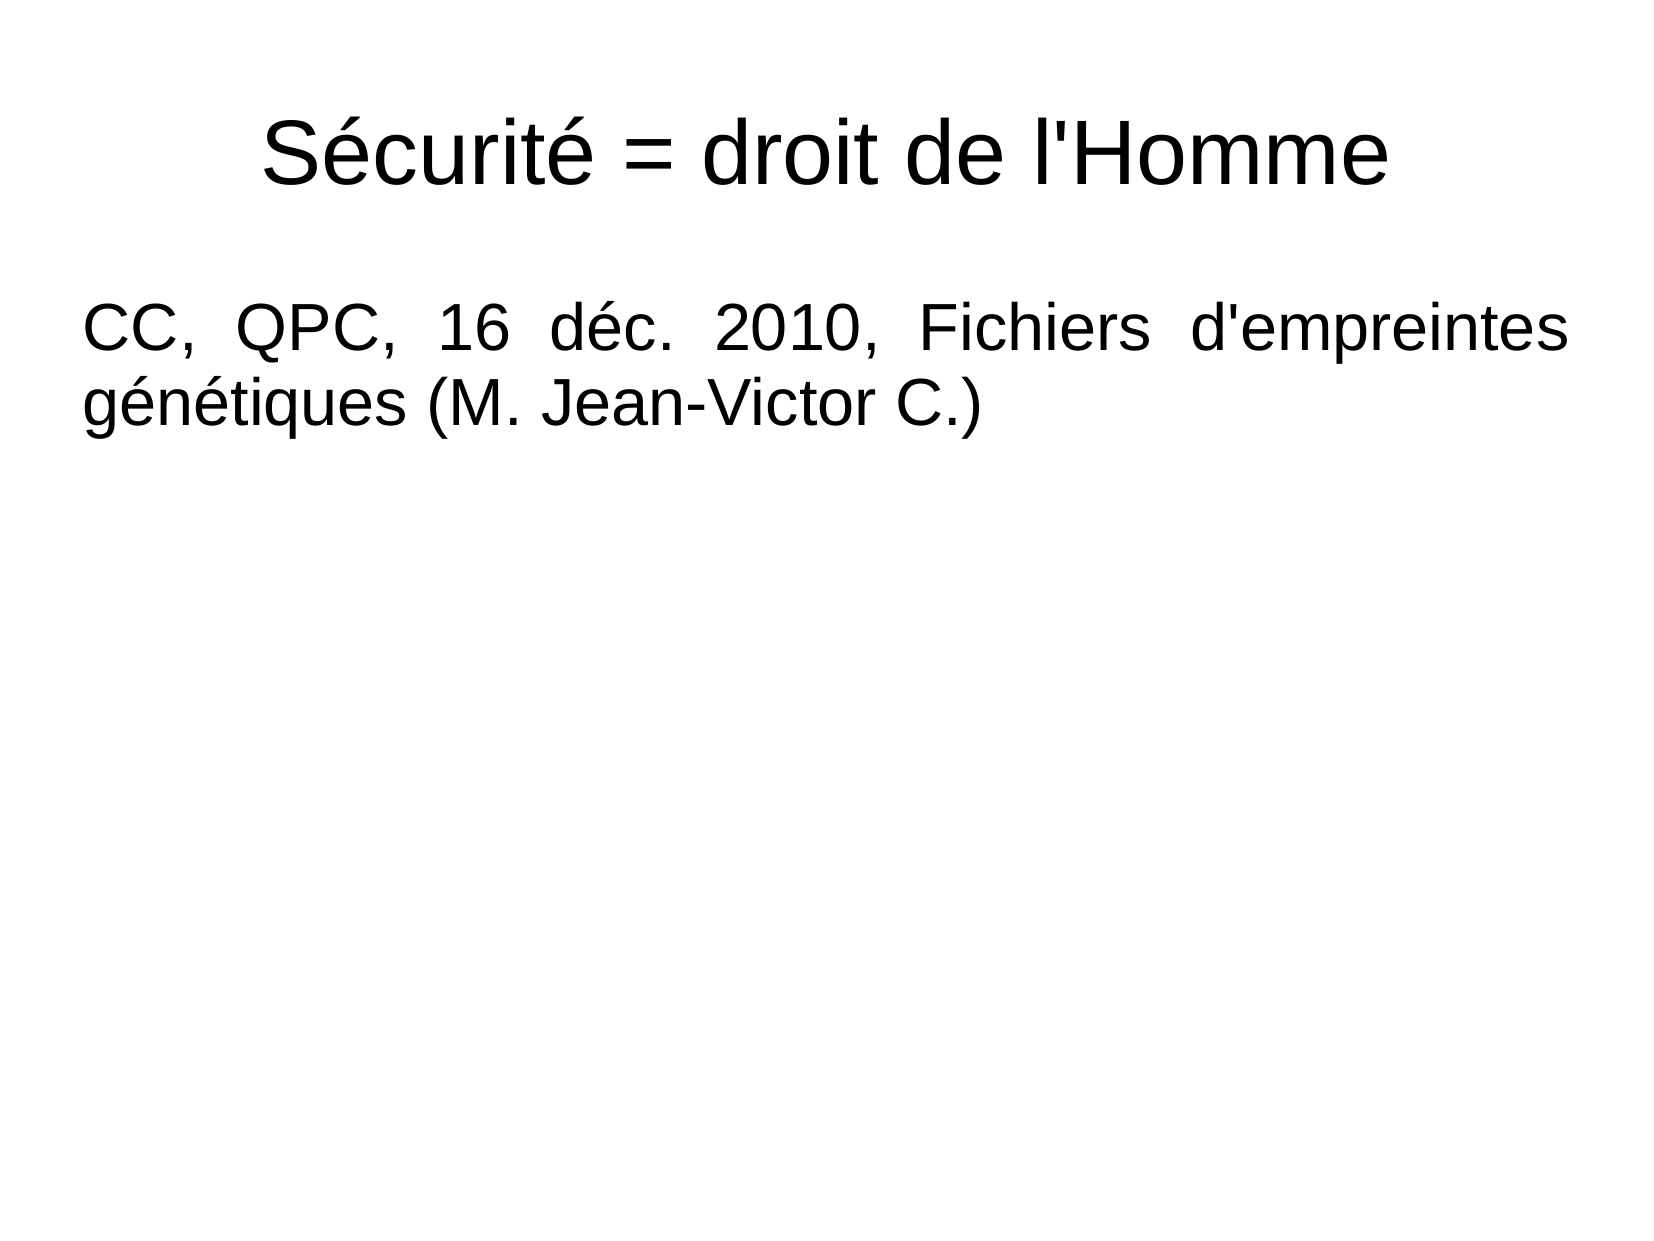

# Sécurité = droit de l'Homme
CC, QPC, 16 déc. 2010, Fichiers d'empreintes génétiques (M. Jean-Victor C.)